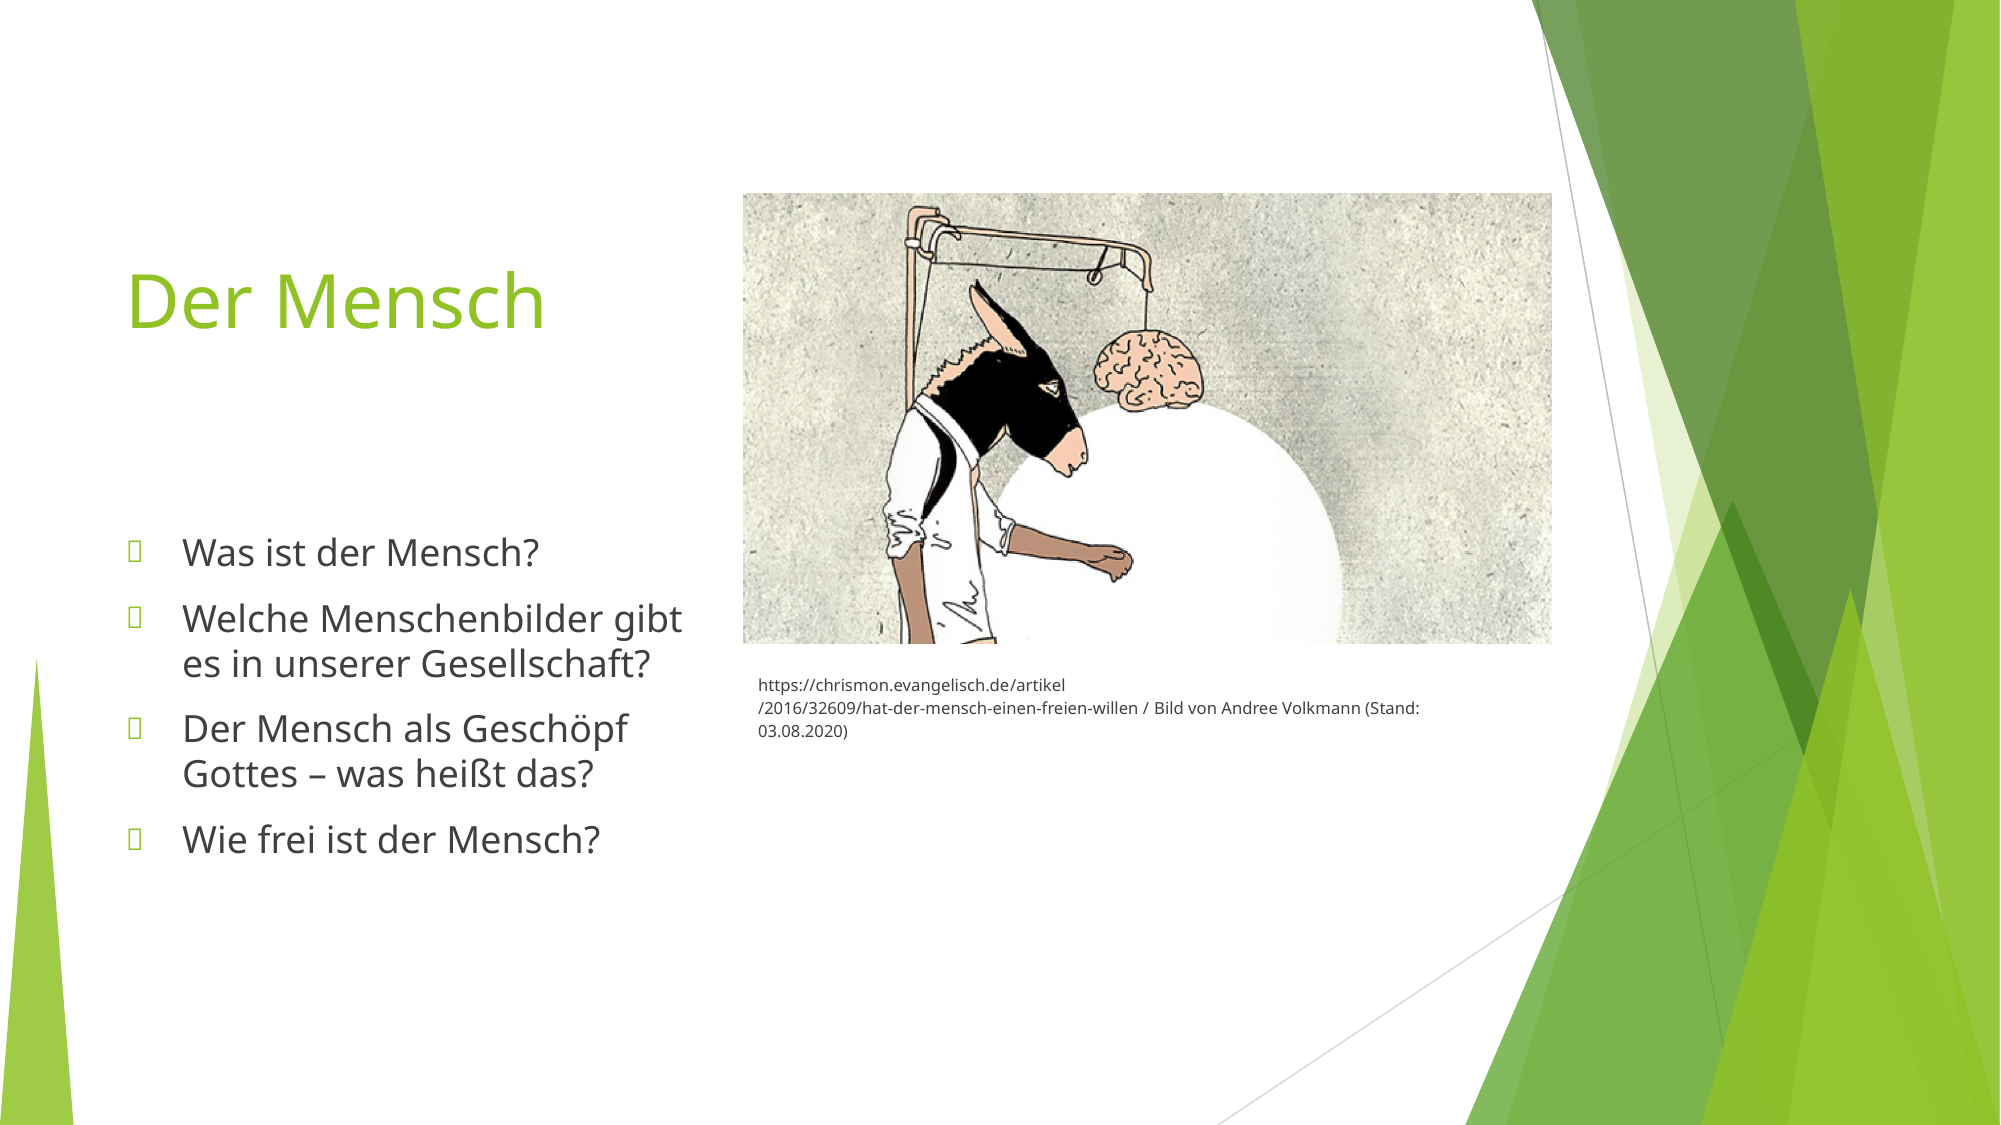

# Der Mensch
Was ist der Mensch?
Welche Menschenbilder gibt es in unserer Gesellschaft?
Der Mensch als Geschöpf Gottes – was heißt das?
Wie frei ist der Mensch?
https://chrismon.evangelisch.de/artikel/2016/32609/hat-der-mensch-einen-freien-willen / Bild von Andree Volkmann (Stand: 03.08.2020)